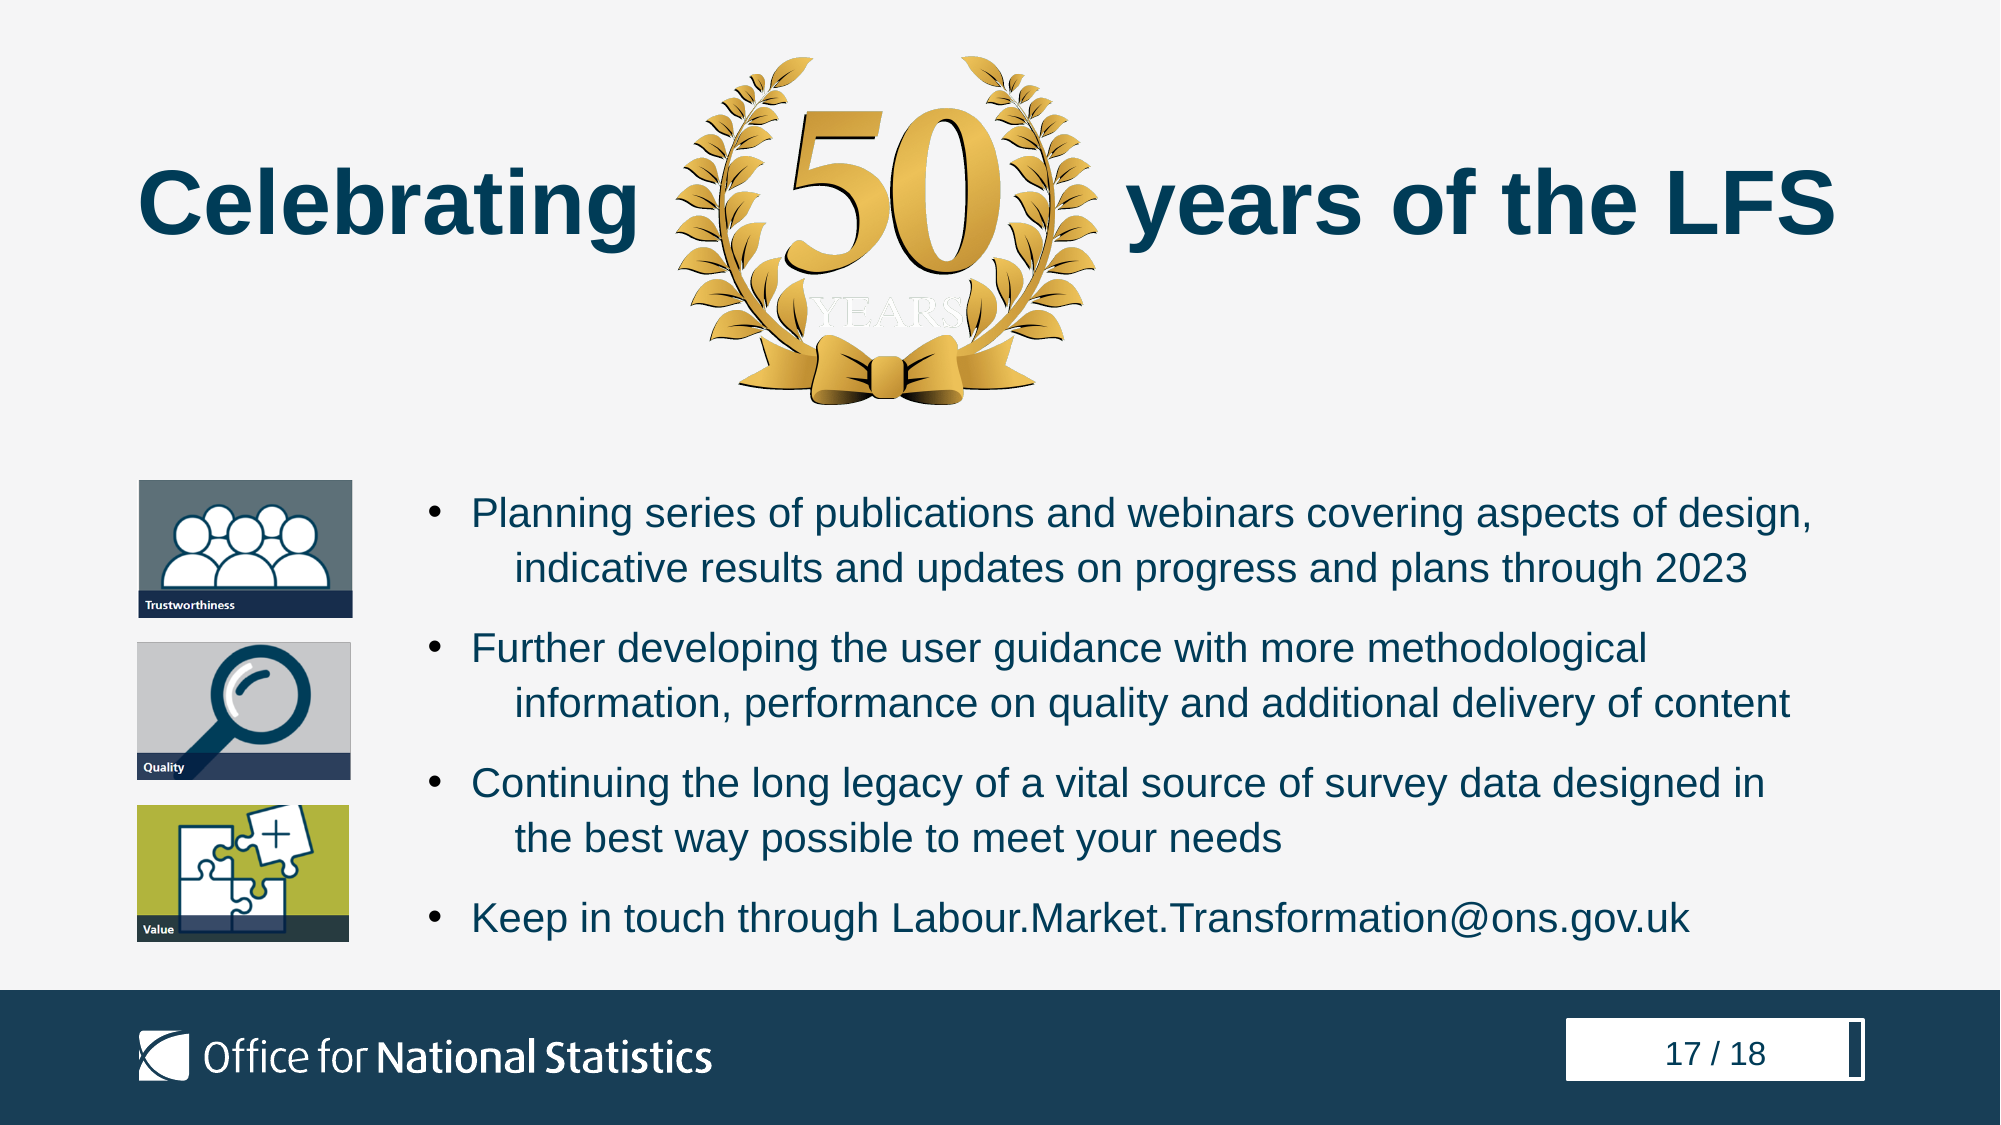

# Celebrating years of the LFS
Planning series of publications and webinars covering aspects of design, indicative results and updates on progress and plans through 2023
Further developing the user guidance with more methodological information, performance on quality and additional delivery of content
Continuing the long legacy of a vital source of survey data designed in the best way possible to meet your needs
Keep in touch through Labour.Market.Transformation@ons.gov.uk
17 / 18